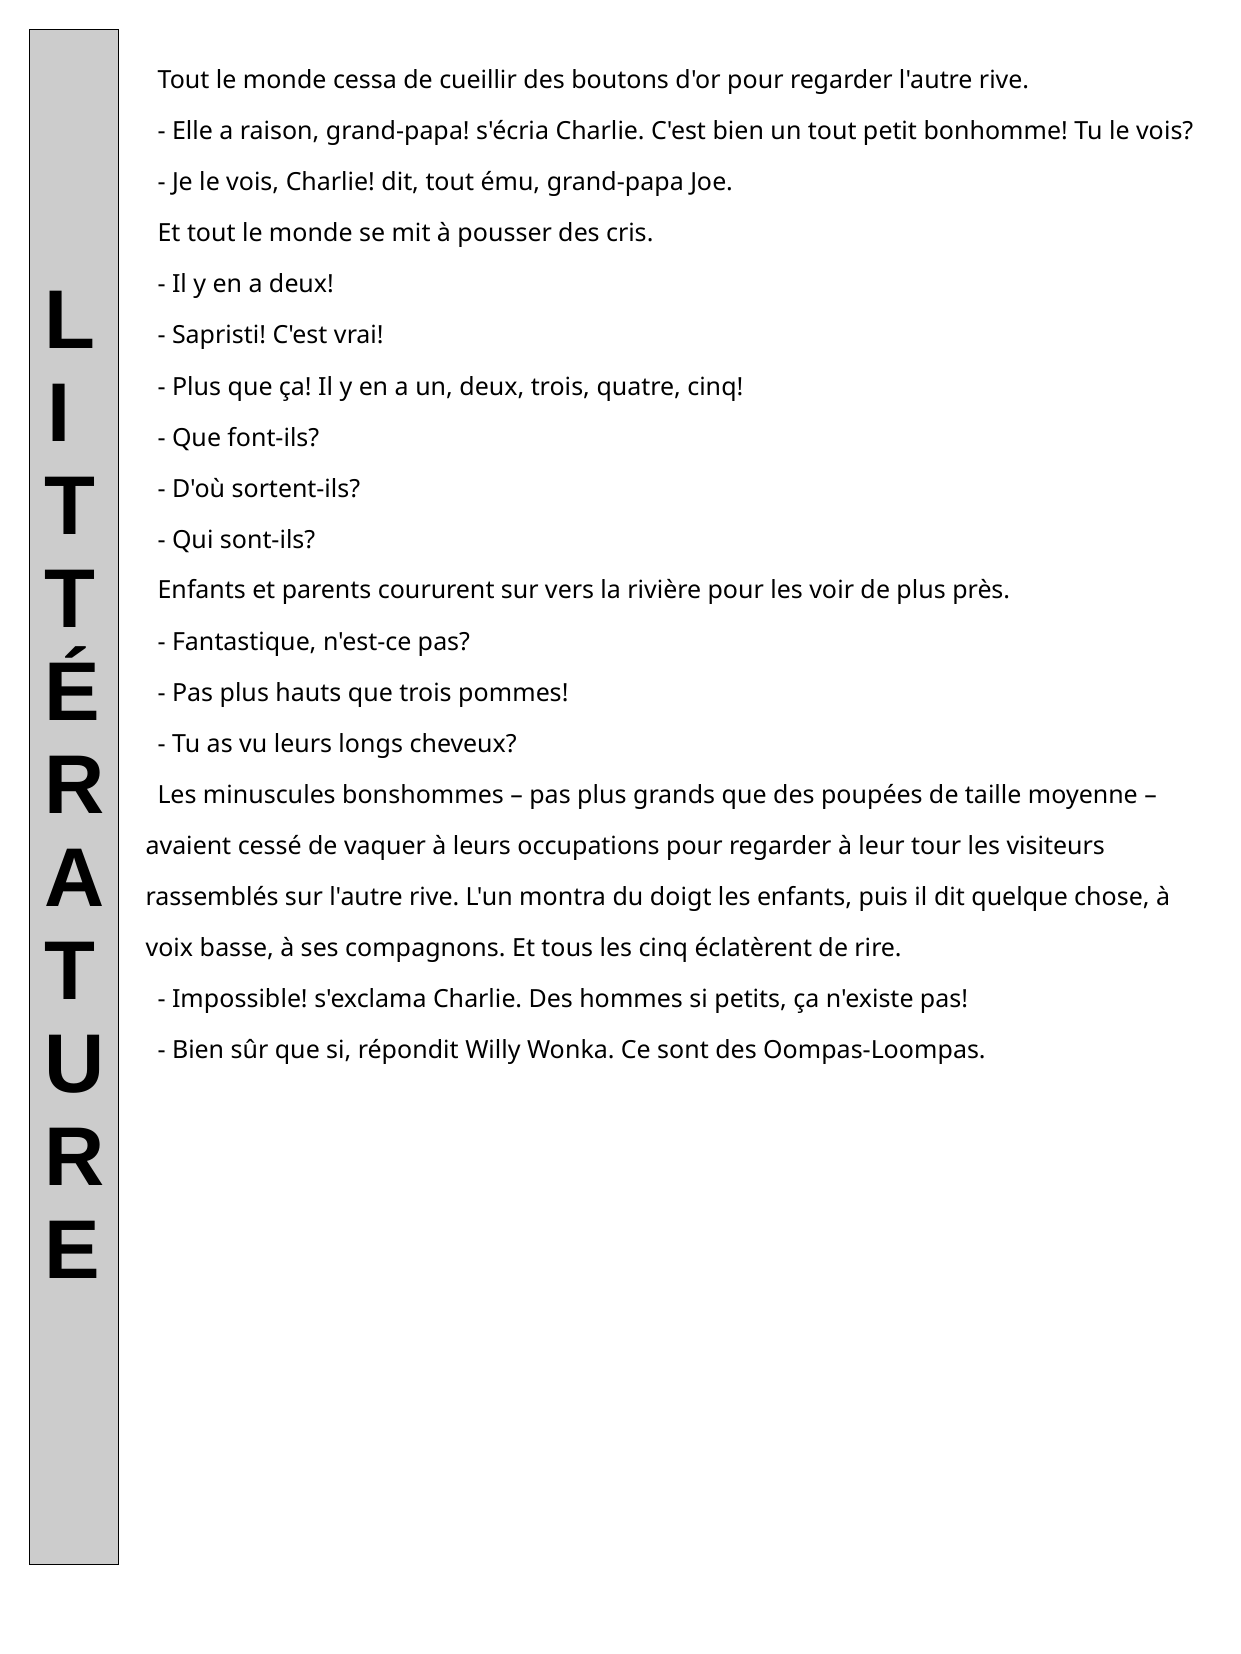

Tout le monde cessa de cueillir des boutons d'or pour regarder l'autre rive.
- Elle a raison, grand-papa! s'écria Charlie. C'est bien un tout petit bonhomme! Tu le vois?
- Je le vois, Charlie! dit, tout ému, grand-papa Joe.
Et tout le monde se mit à pousser des cris.
- Il y en a deux!
- Sapristi! C'est vrai!
- Plus que ça! Il y en a un, deux, trois, quatre, cinq!
- Que font-ils?
- D'où sortent-ils?
- Qui sont-ils?
Enfants et parents coururent sur vers la rivière pour les voir de plus près.
- Fantastique, n'est-ce pas?
- Pas plus hauts que trois pommes!
- Tu as vu leurs longs cheveux?
Les minuscules bonshommes – pas plus grands que des poupées de taille moyenne – avaient cessé de vaquer à leurs occupations pour regarder à leur tour les visiteurs rassemblés sur l'autre rive. L'un montra du doigt les enfants, puis il dit quelque chose, à voix basse, à ses compagnons. Et tous les cinq éclatèrent de rire.
- Impossible! s'exclama Charlie. Des hommes si petits, ça n'existe pas!
- Bien sûr que si, répondit Willy Wonka. Ce sont des Oompas-Loompas.
LITTÉRATURE